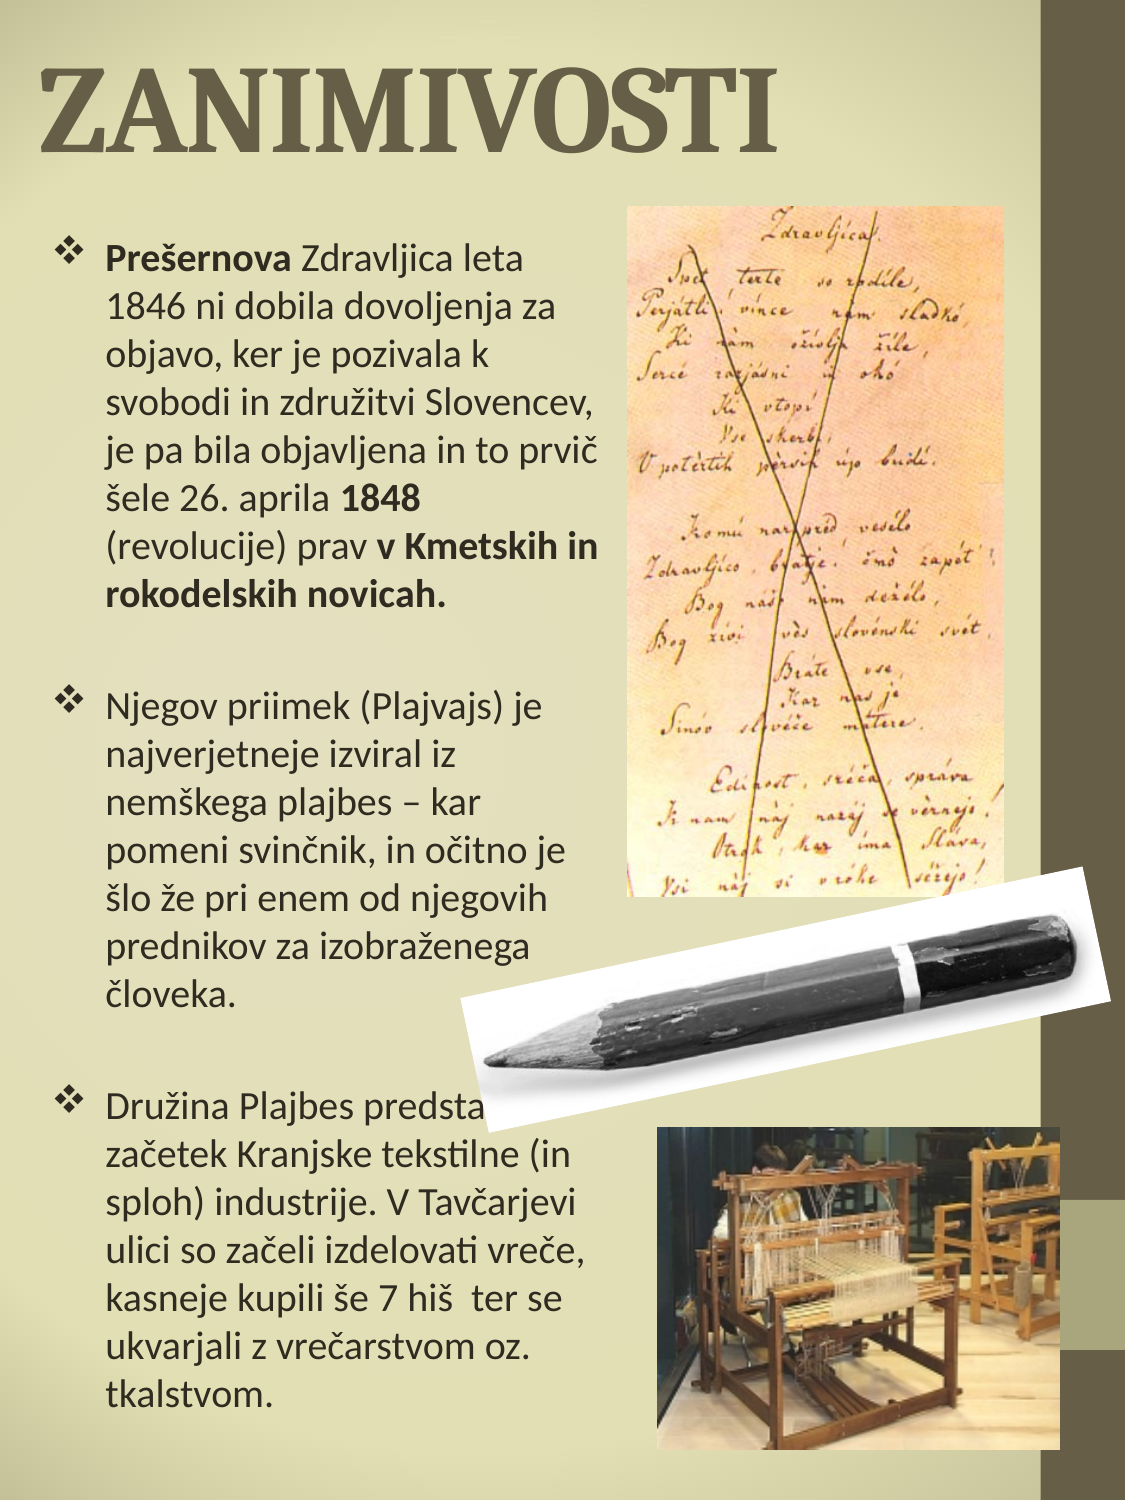

# ZANIMIVOSTI
Prešernova Zdravljica leta 1846 ni dobila dovoljenja za objavo, ker je pozivala k svobodi in združitvi Slovencev, je pa bila objavljena in to prvič šele 26. aprila 1848 (revolucije) prav v Kmetskih in rokodelskih novicah.
Njegov priimek (Plajvajs) je najverjetneje izviral iz nemškega plajbes – kar pomeni svinčnik, in očitno je šlo že pri enem od njegovih prednikov za izobraženega človeka.
Družina Plajbes predstavlja začetek Kranjske tekstilne (in sploh) industrije. V Tavčarjevi ulici so začeli izdelovati vreče, kasneje kupili še 7 hiš ter se ukvarjali z vrečarstvom oz. tkalstvom.